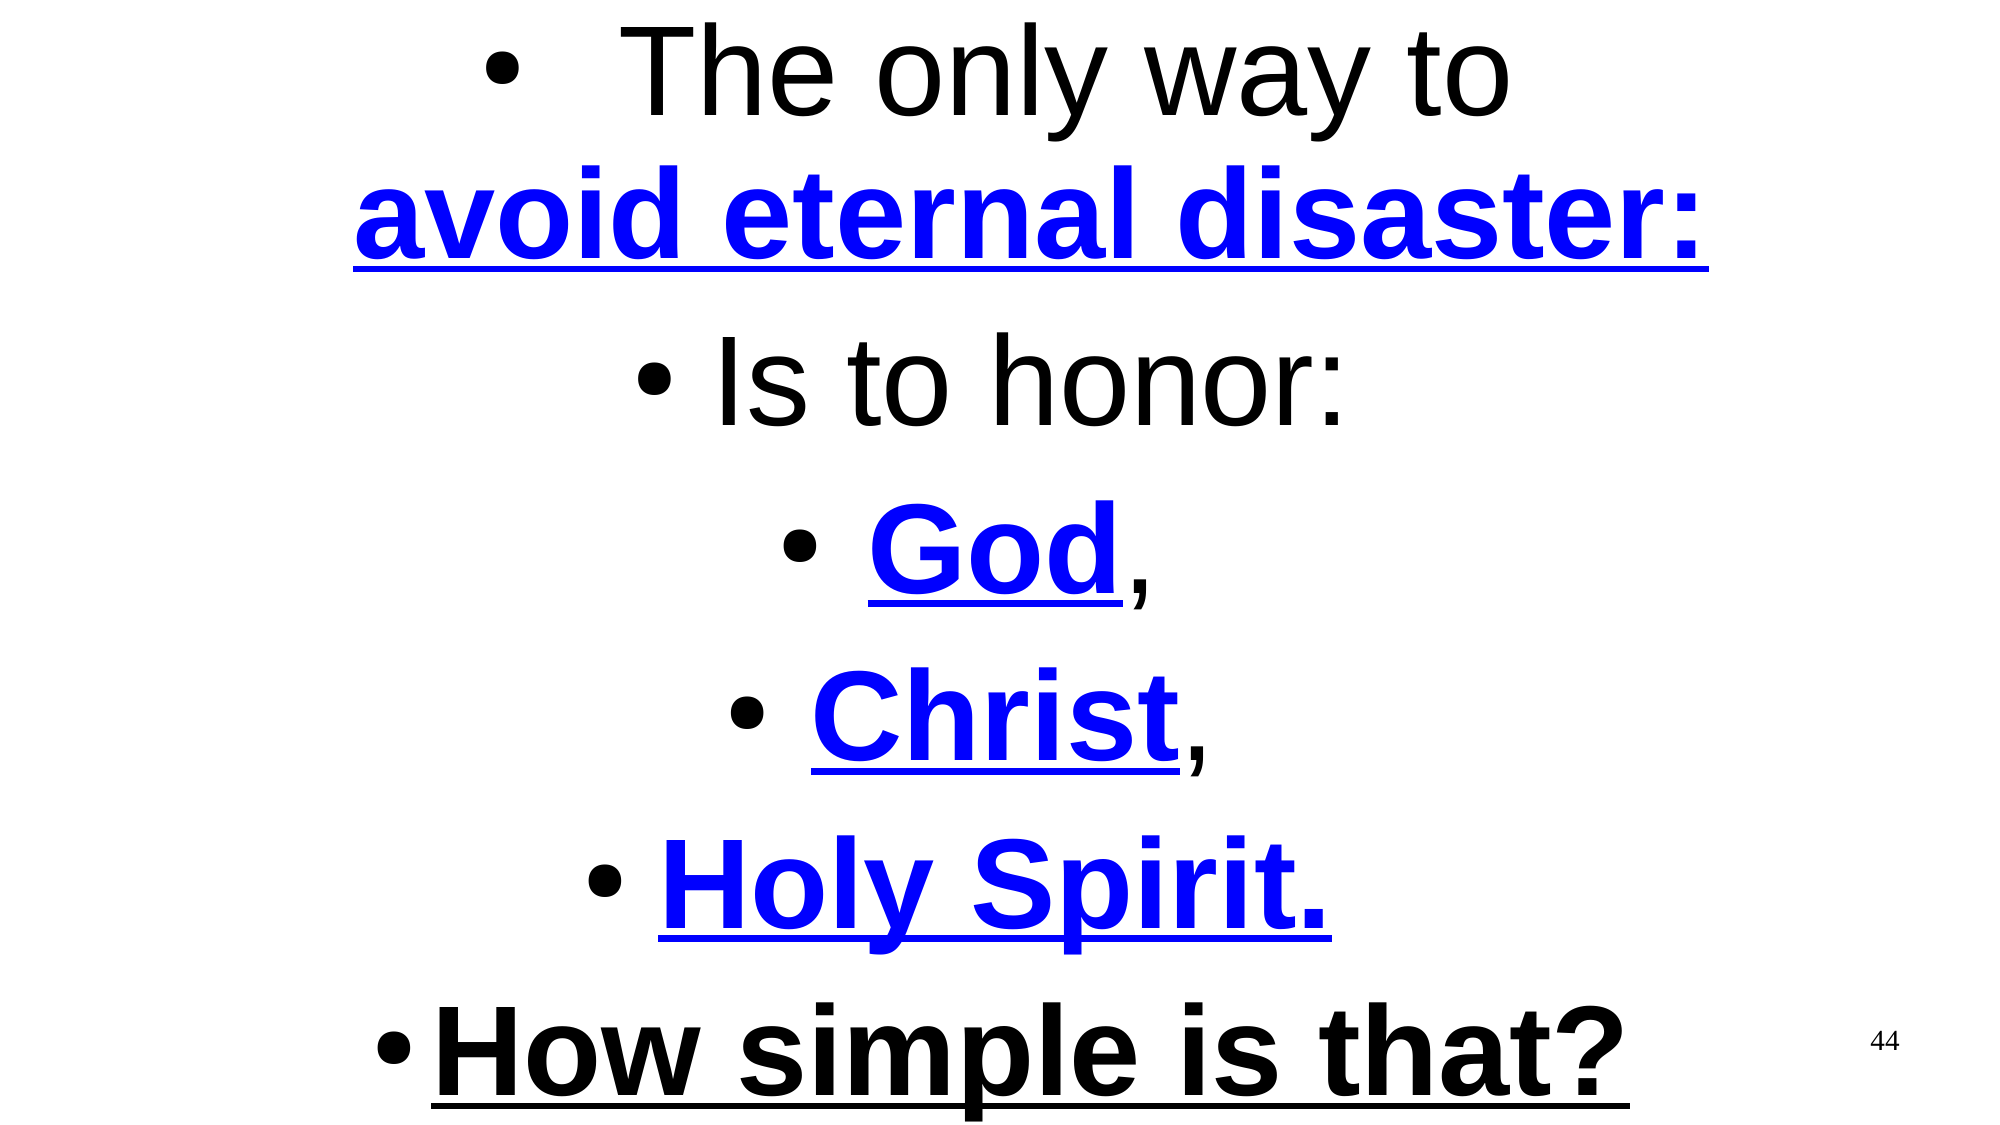

# The only way to avoid eternal disaster:
Is to honor:
God,
Christ,
Holy Spirit.
How simple is that?
44